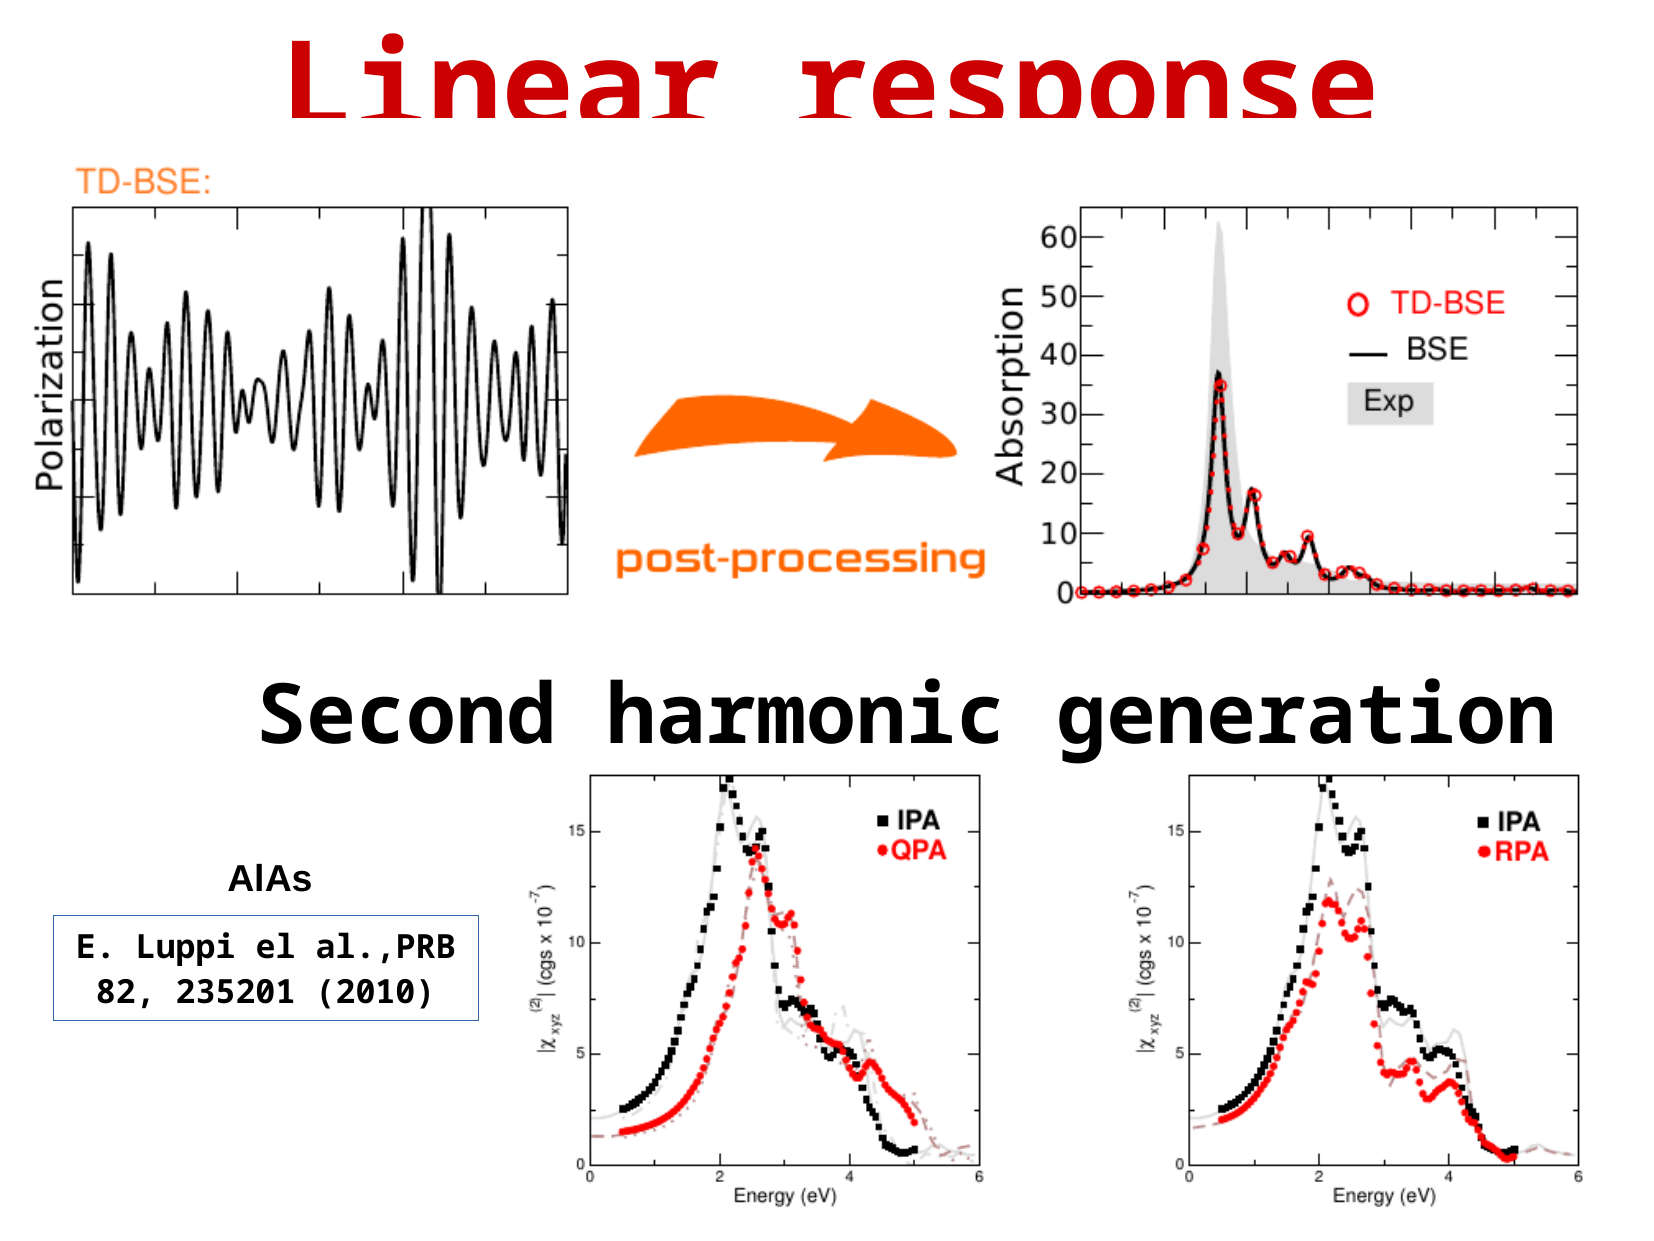

Linear response
# Second harmonic generation
AlAs
E. Luppi el al.,PRB 82, 235201 (2010)